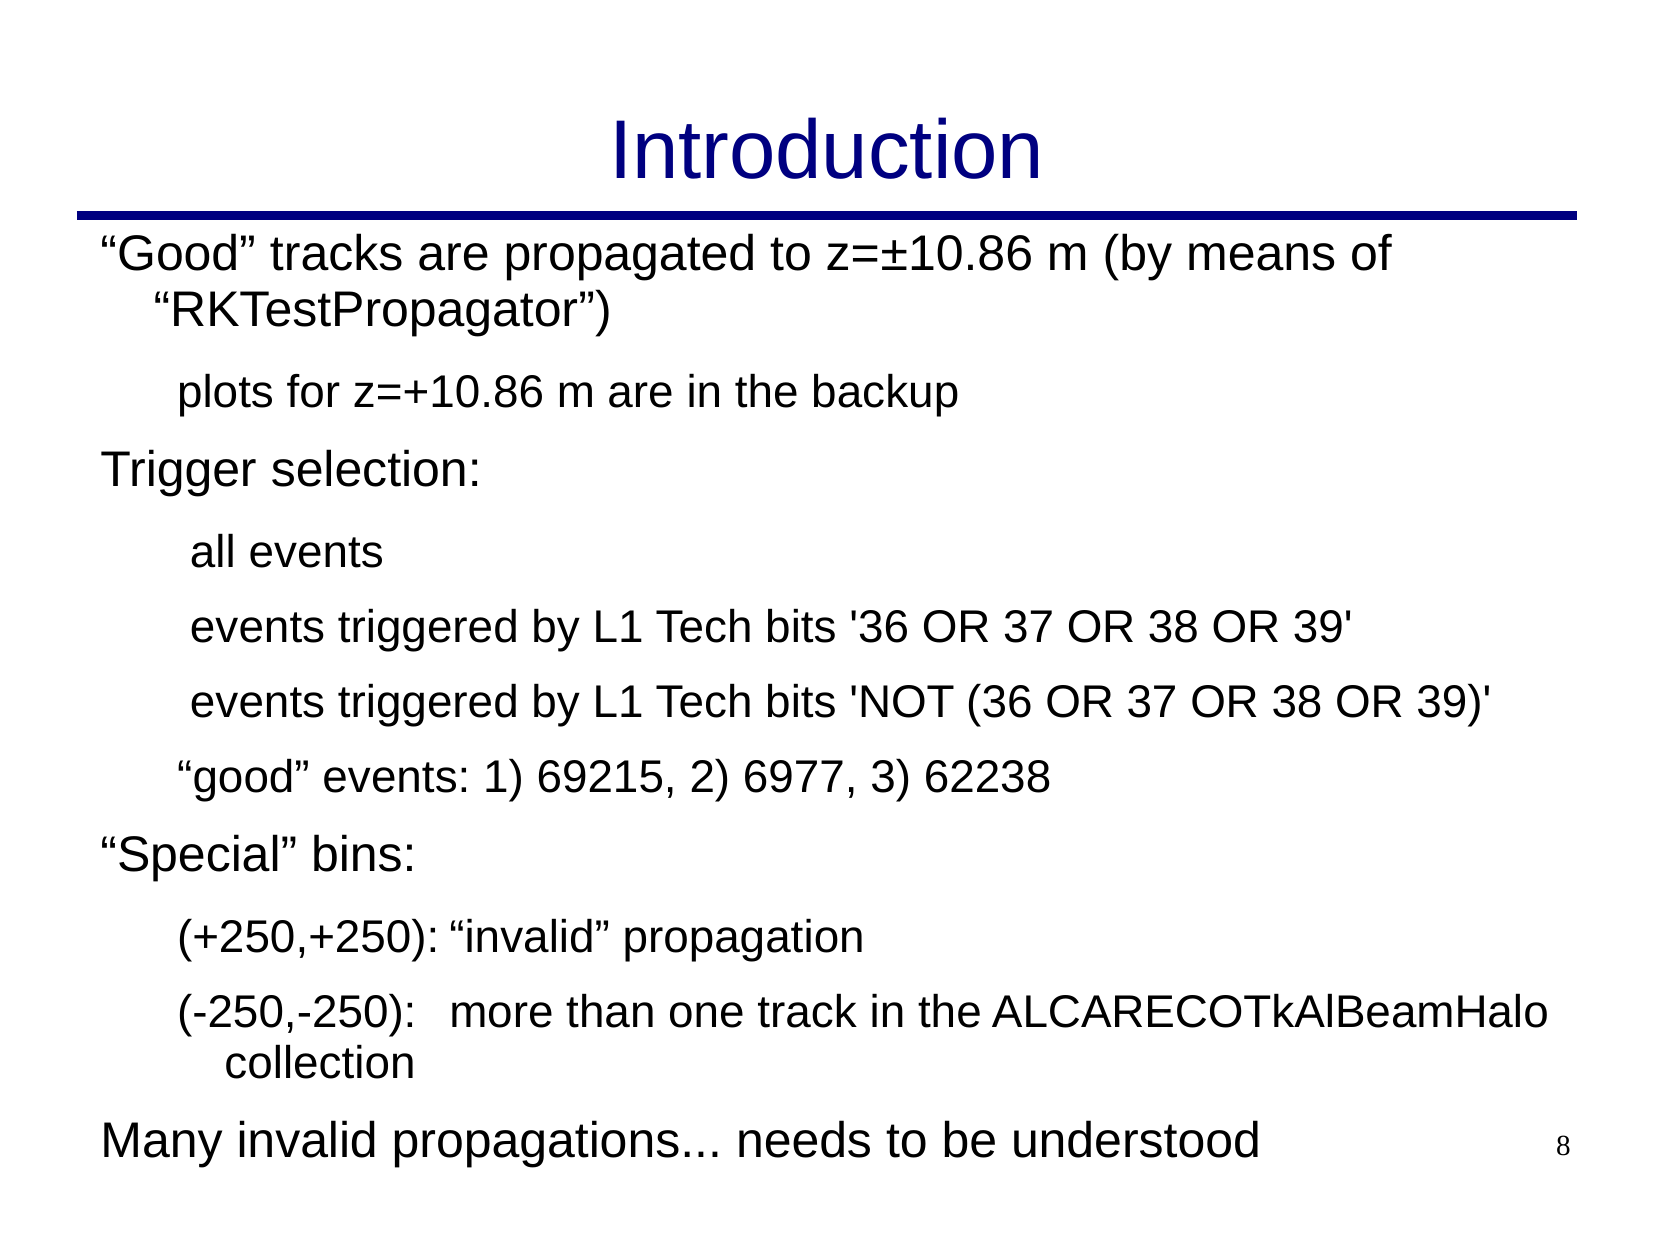

# Introduction
“Good” tracks are propagated to z=±10.86 m (by means of “RKTestPropagator”)
plots for z=+10.86 m are in the backup
Trigger selection:
 all events
 events triggered by L1 Tech bits '36 OR 37 OR 38 OR 39'
 events triggered by L1 Tech bits 'NOT (36 OR 37 OR 38 OR 39)'
“good” events: 1) 69215, 2) 6977, 3) 62238
“Special” bins:
(+250,+250):	“invalid” propagation
(-250,-250):	more than one track in the ALCARECOTkAlBeamHalo collection
Many invalid propagations... needs to be understood
8